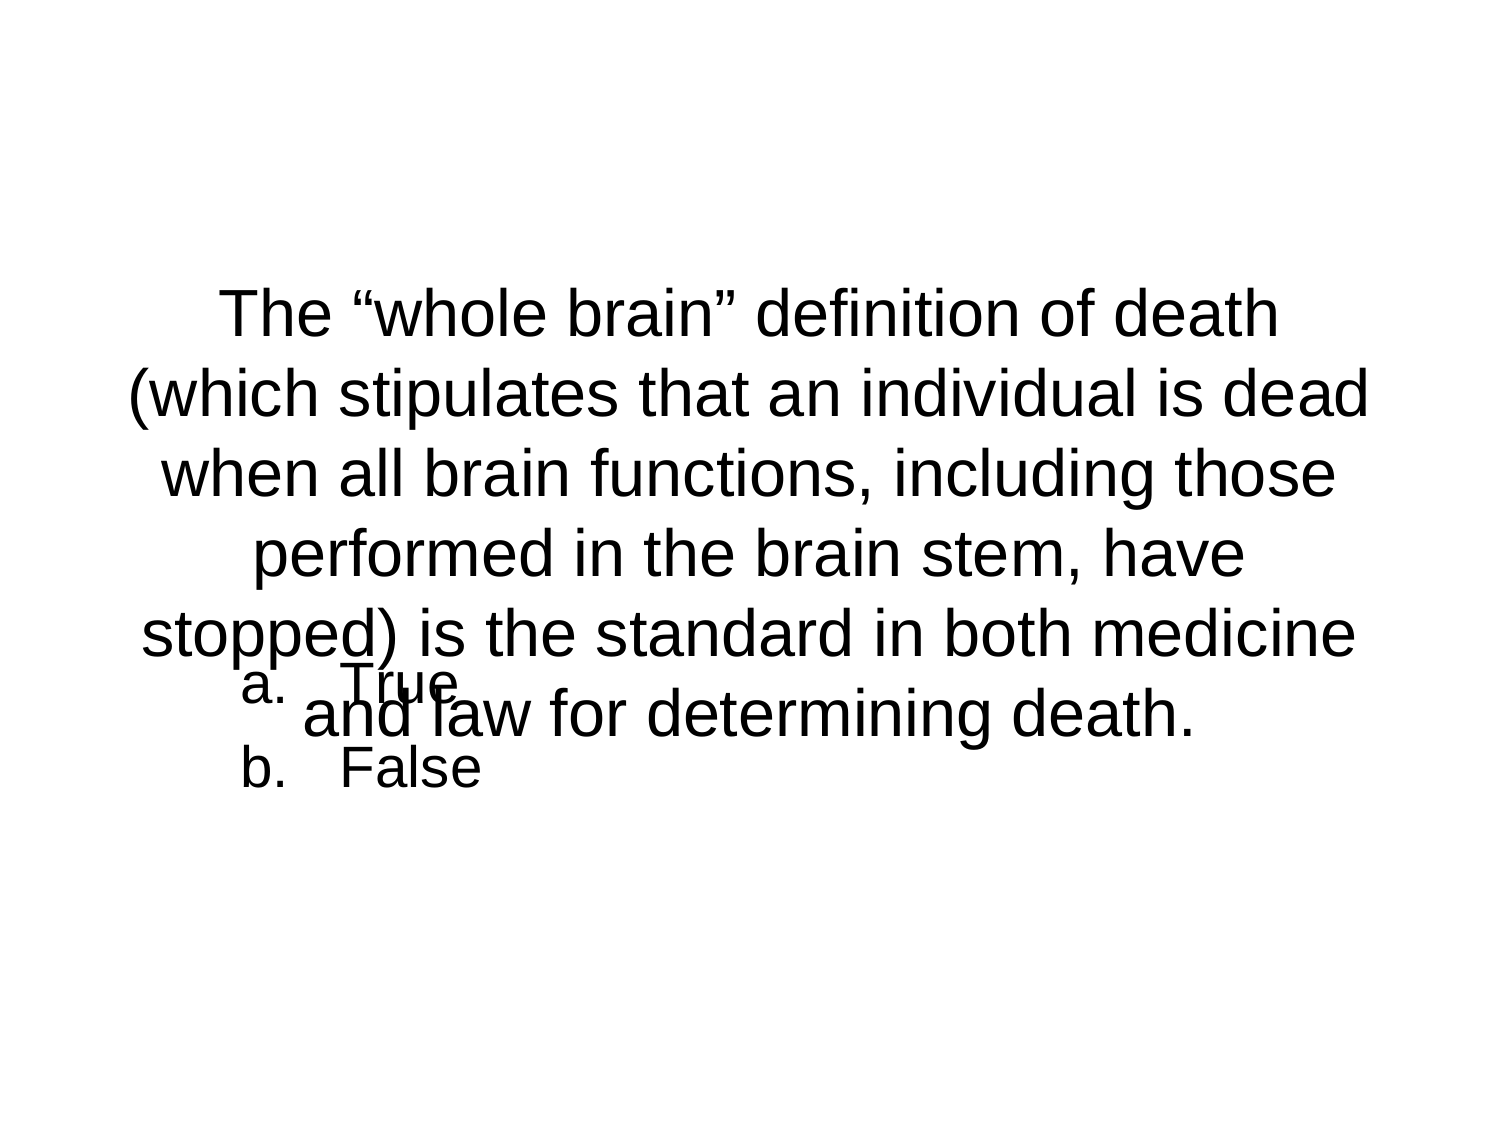

# The “whole brain” definition of death (which stipulates that an individual is dead when all brain functions, including those performed in the brain stem, have stopped) is the standard in both medicine and law for determining death.
True
False